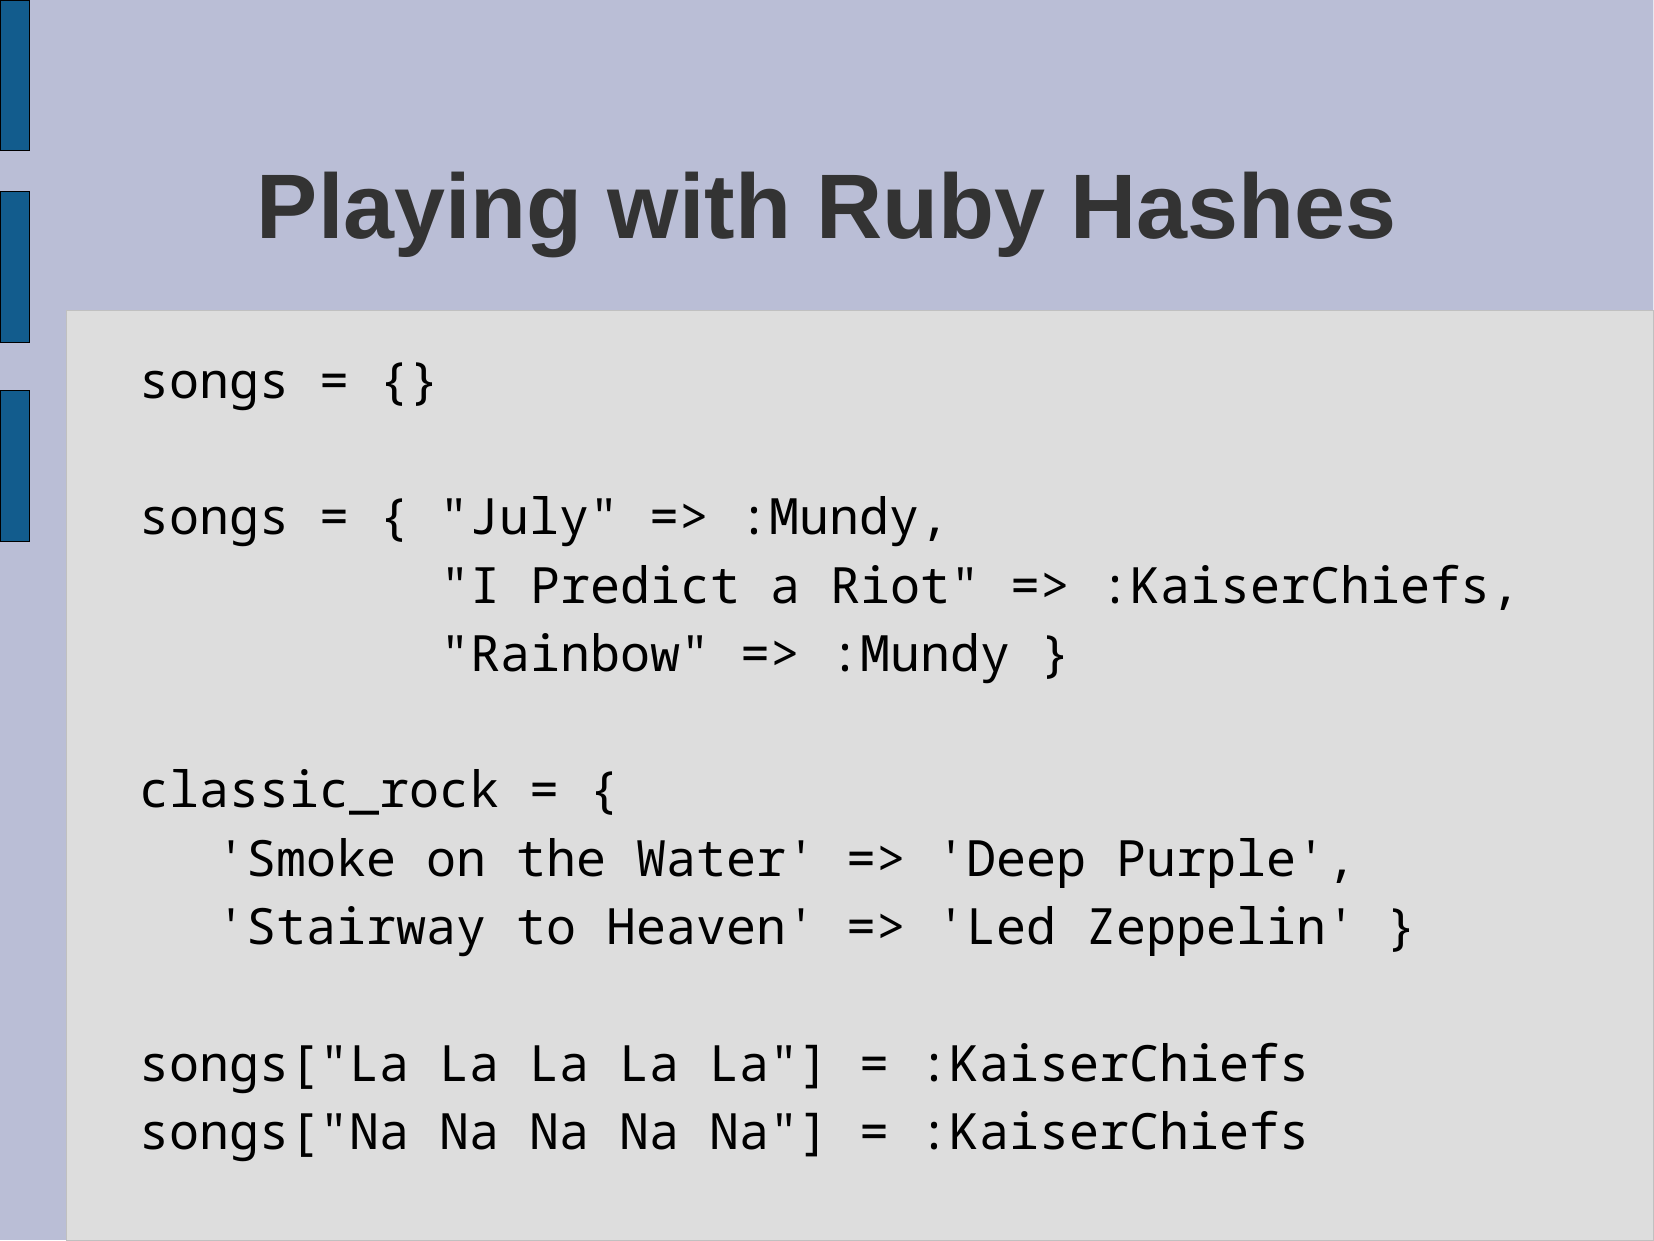

#
Playing with Ruby Hashes
songs = {}
songs = { "July" => :Mundy,
"I Predict a Riot" => :KaiserChiefs,
"Rainbow" => :Mundy }
classic_rock = {
'Smoke on the Water' => 'Deep Purple',
'Stairway to Heaven' => 'Led Zeppelin' }
songs["La La La La La"] = :KaiserChiefs
songs["Na Na Na Na Na"] = :KaiserChiefs
songs
classic_rock